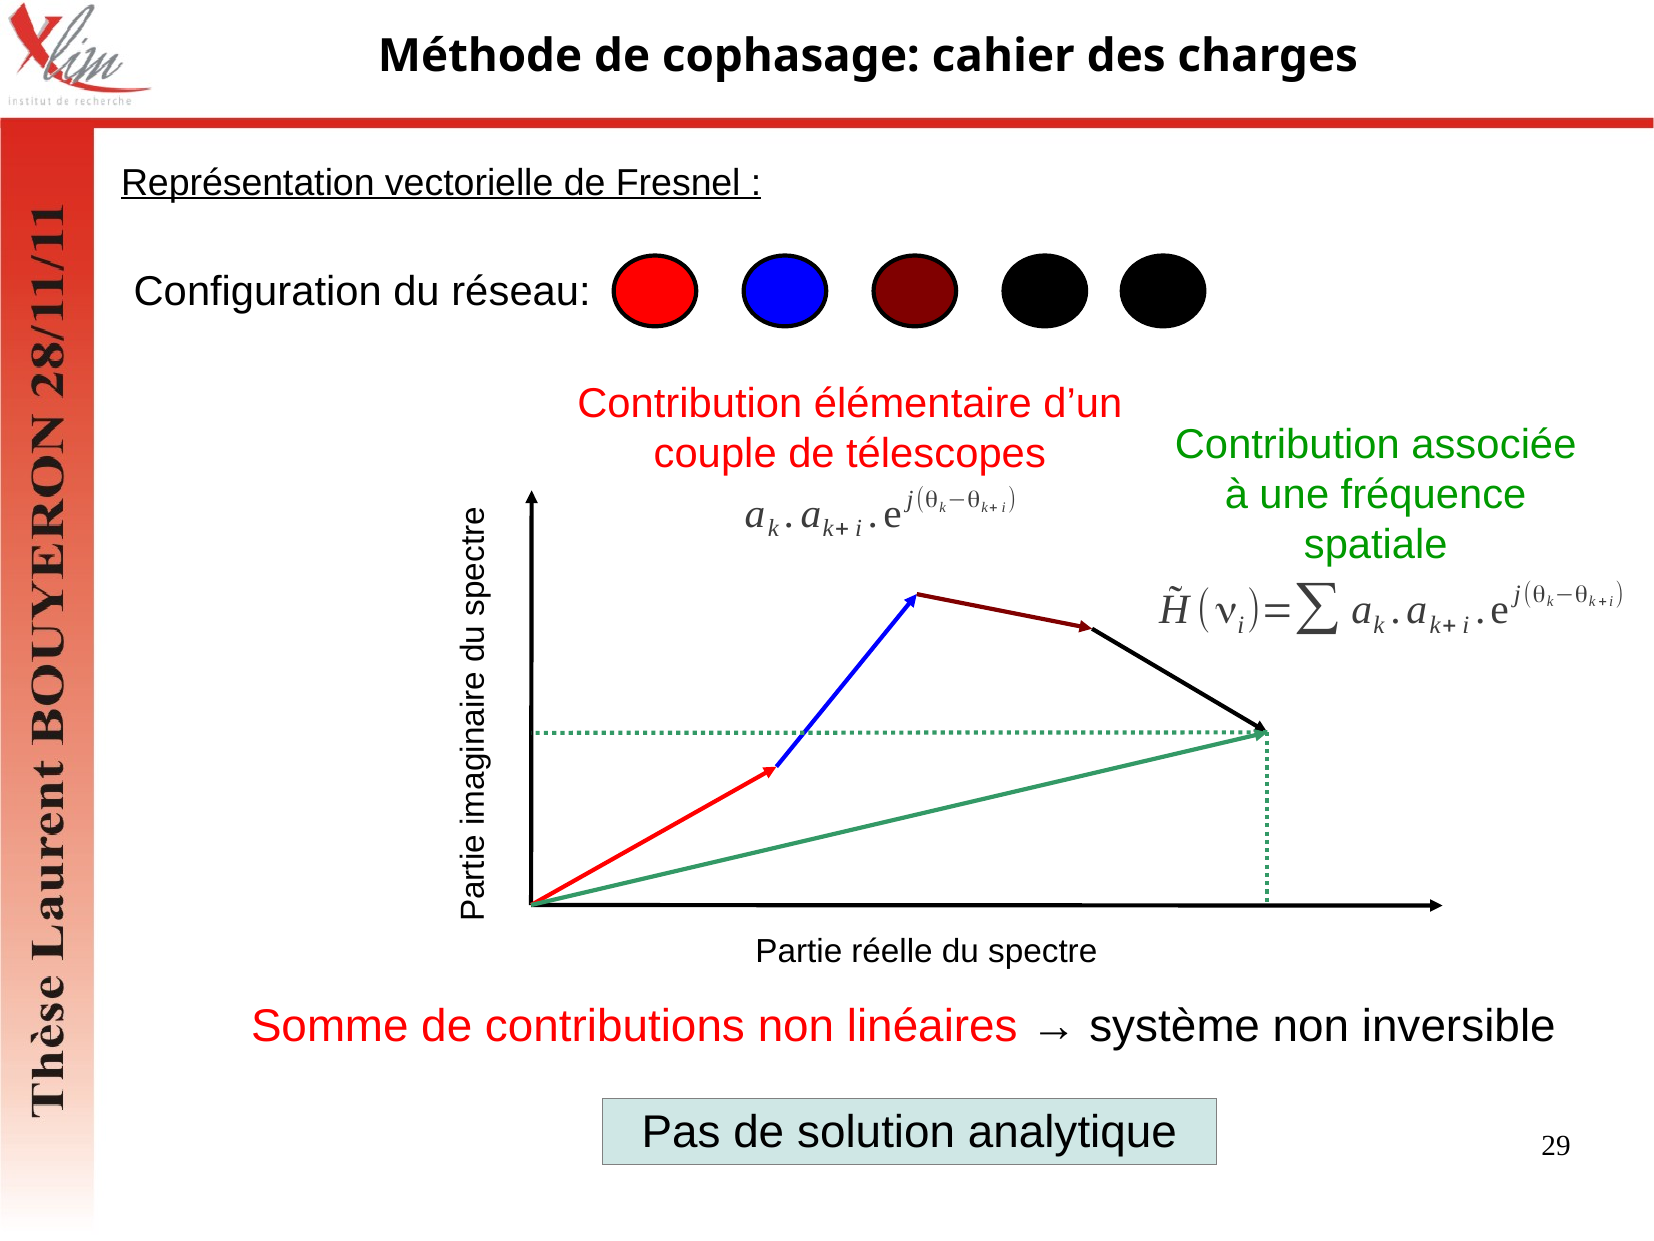

Méthode de cophasage: cahier des charges
Représentation vectorielle de Fresnel :
Configuration du réseau:
Contribution élémentaire d’un couple de télescopes
Contribution associée à une fréquence spatiale
Partie imaginaire du spectre
Partie réelle du spectre
Somme de contributions non linéaires → système non inversible
Pas de solution analytique
29